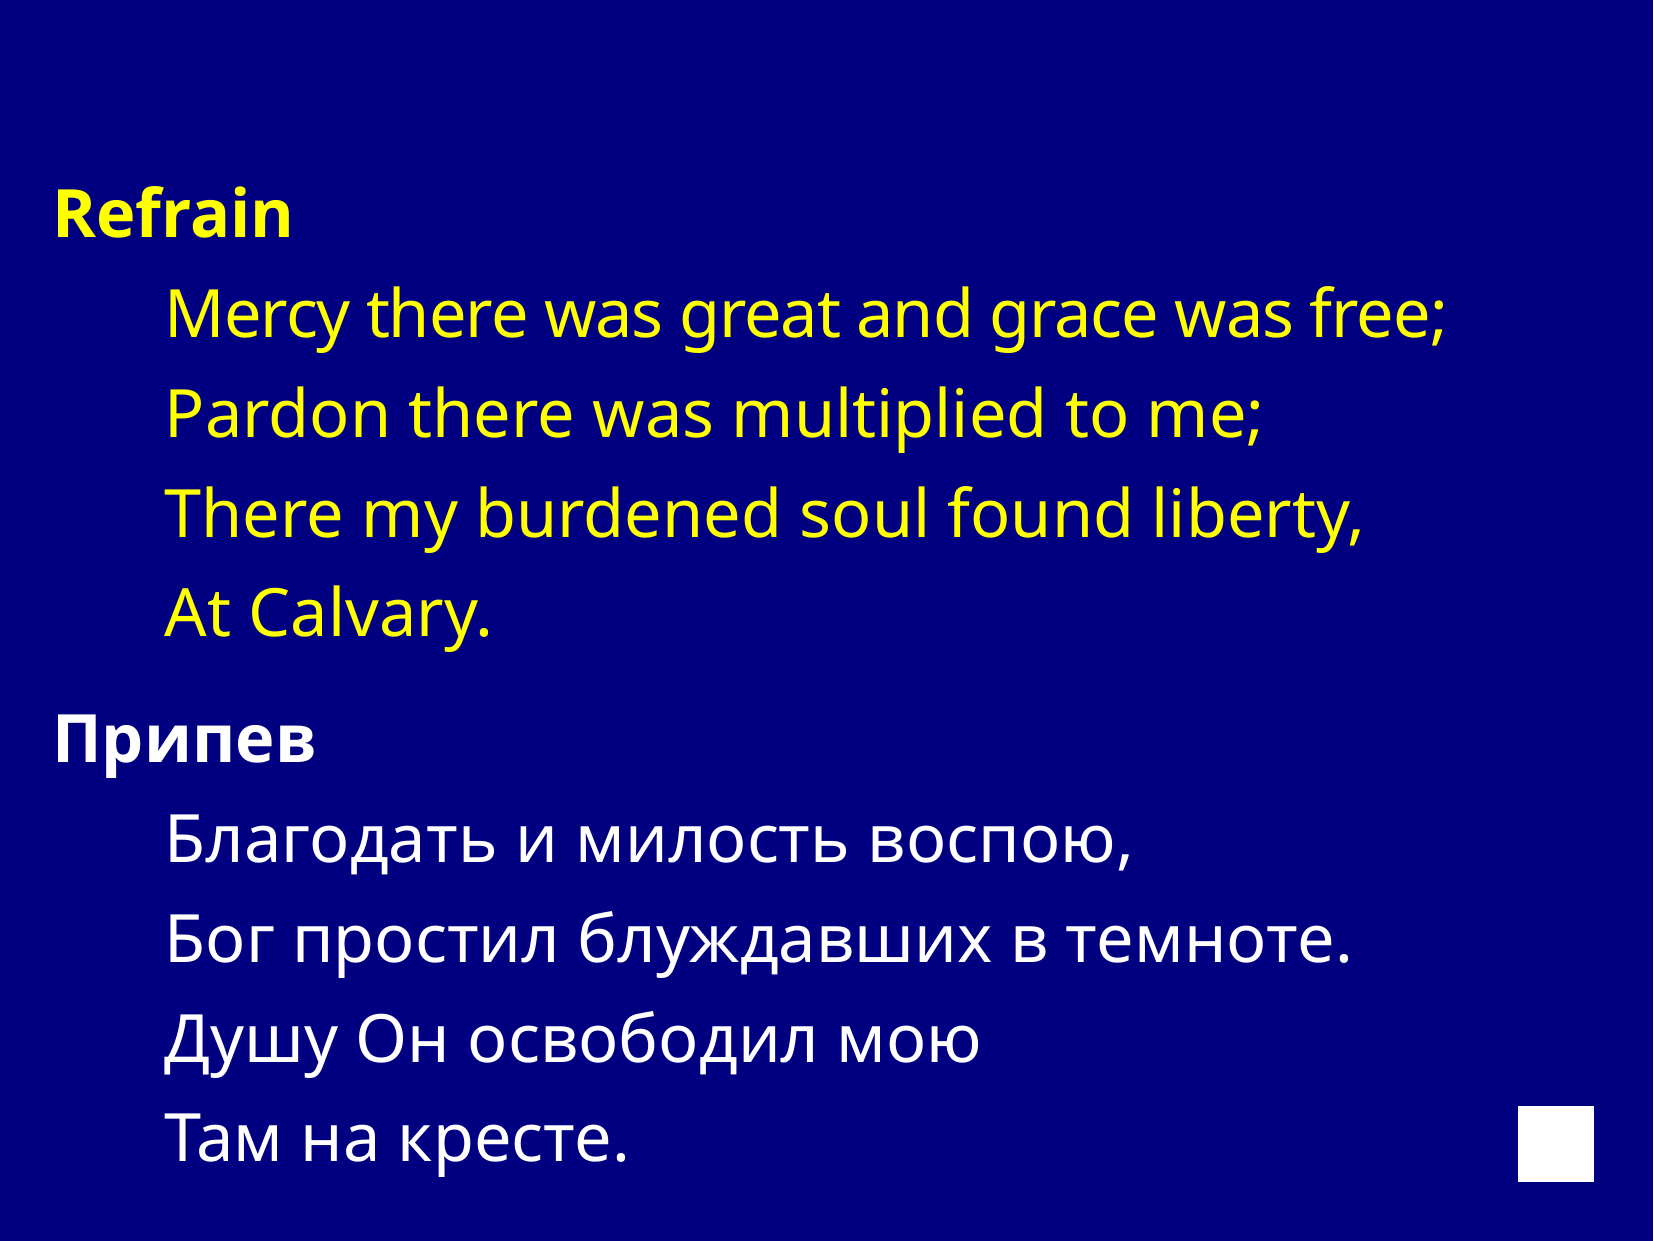

Refrain
	Mercy there was great and grace was free;
	Pardon there was multiplied to me;
	There my burdened soul found liberty,
	At Calvary.
Припев
	Благодать и милость воспою,
	Бог простил блуждавших в темноте.
	Душу Он освободил мою
	Там на кресте.